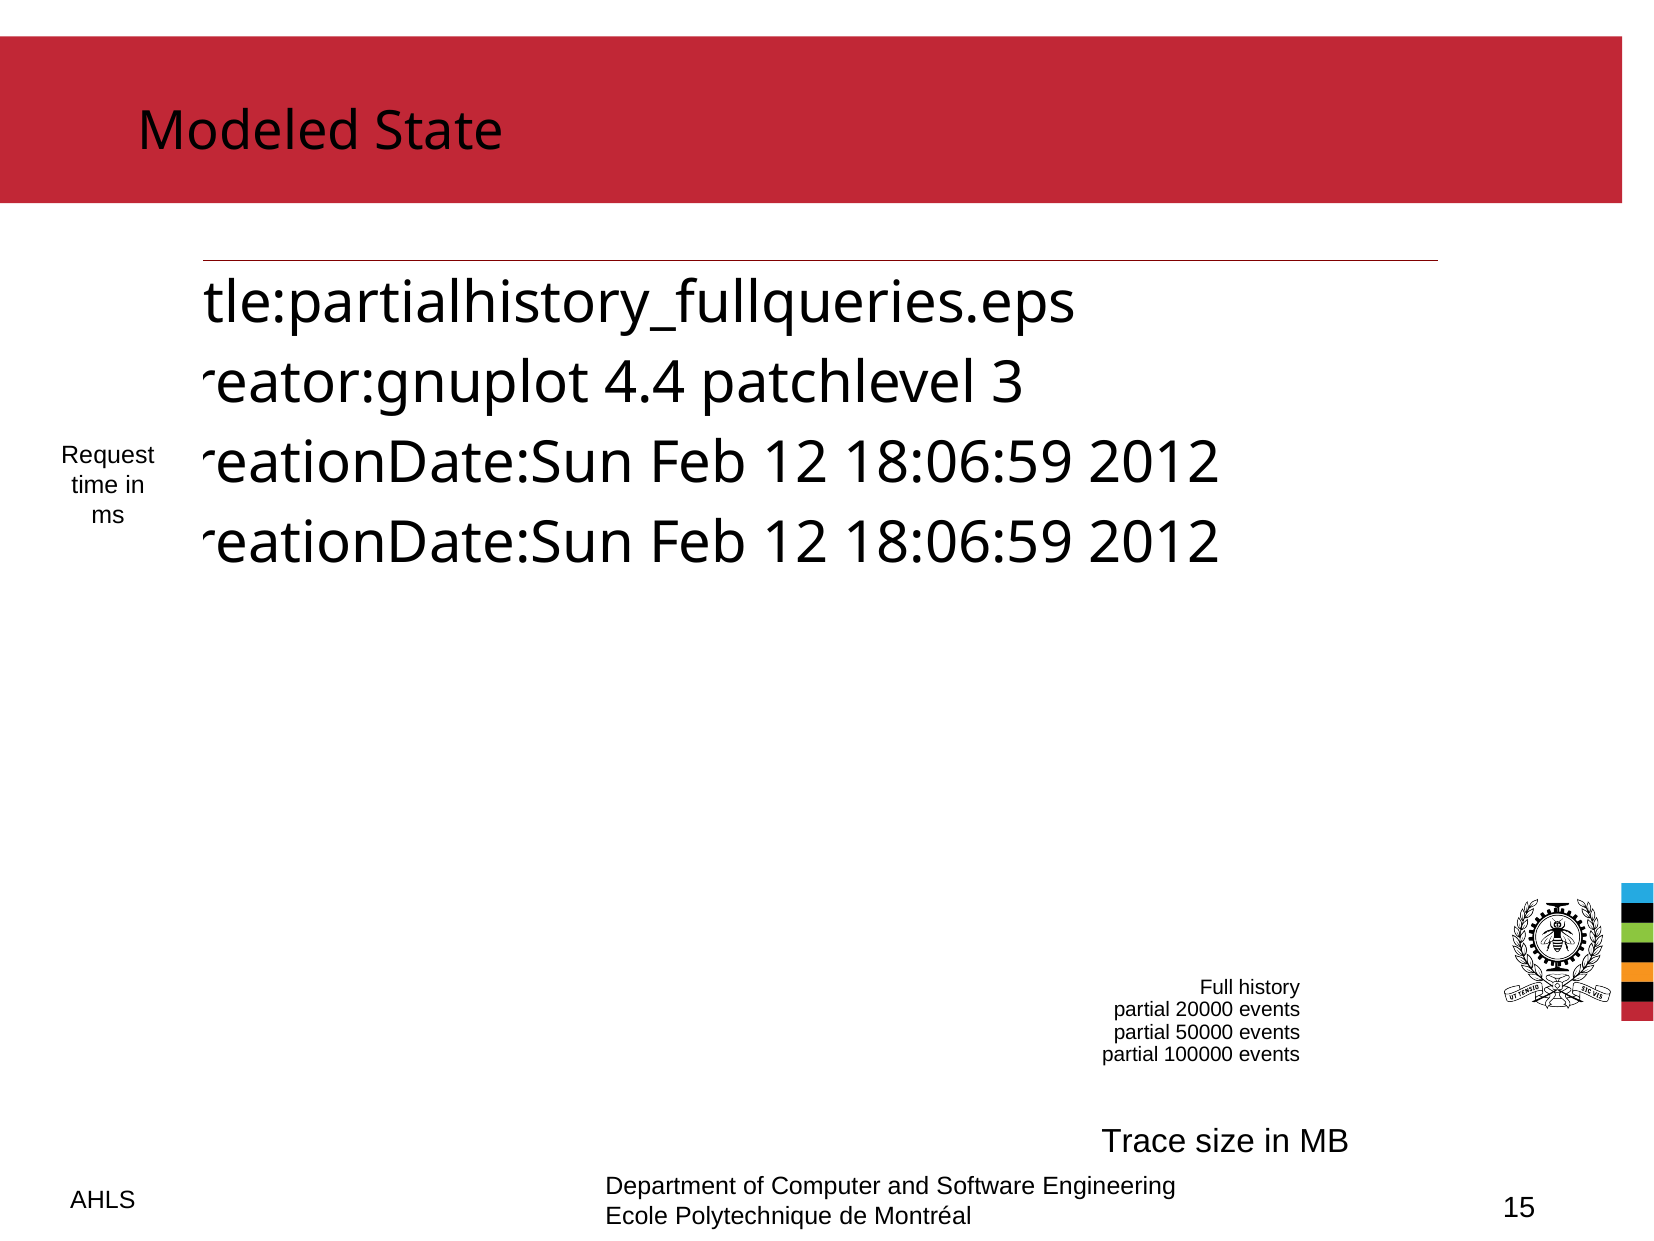

# Modeled State
Request
time in
ms
Full history
partial 20000 events
partial 50000 events
partial 100000 events
Trace size in MB